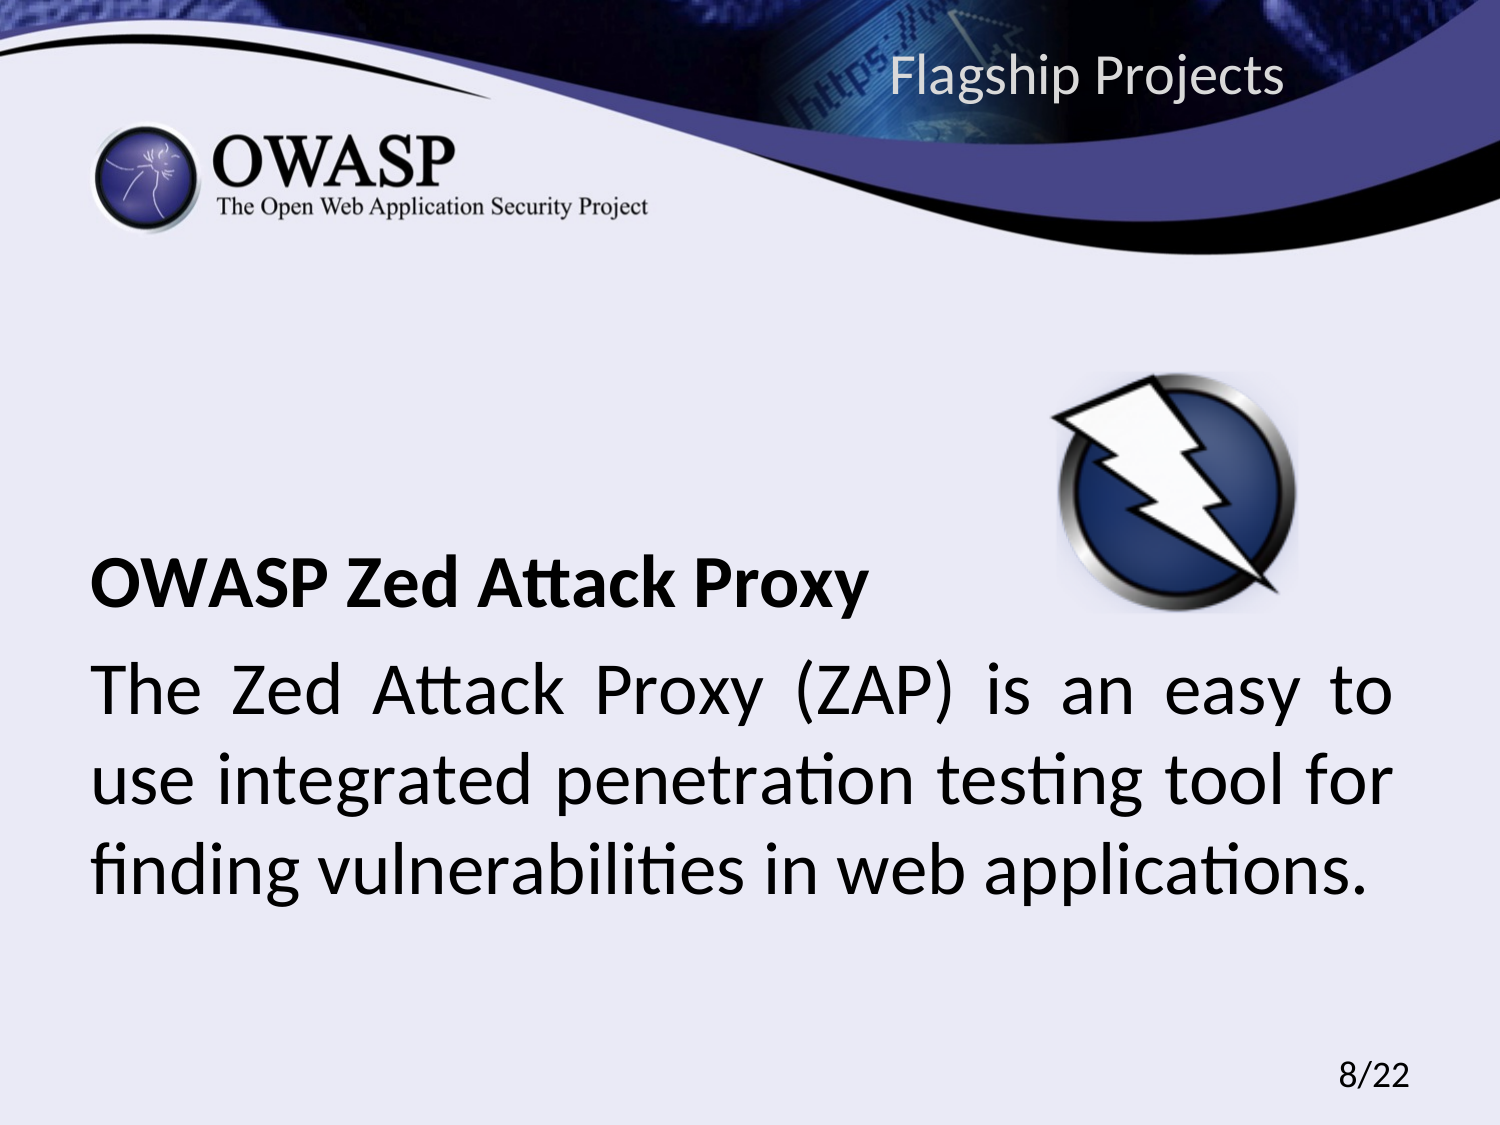

Flagship Projects
# OWASP Zed Attack Proxy
The Zed Attack Proxy (ZAP) is an easy to use integrated penetration testing tool for finding vulnerabilities in web applications.
8